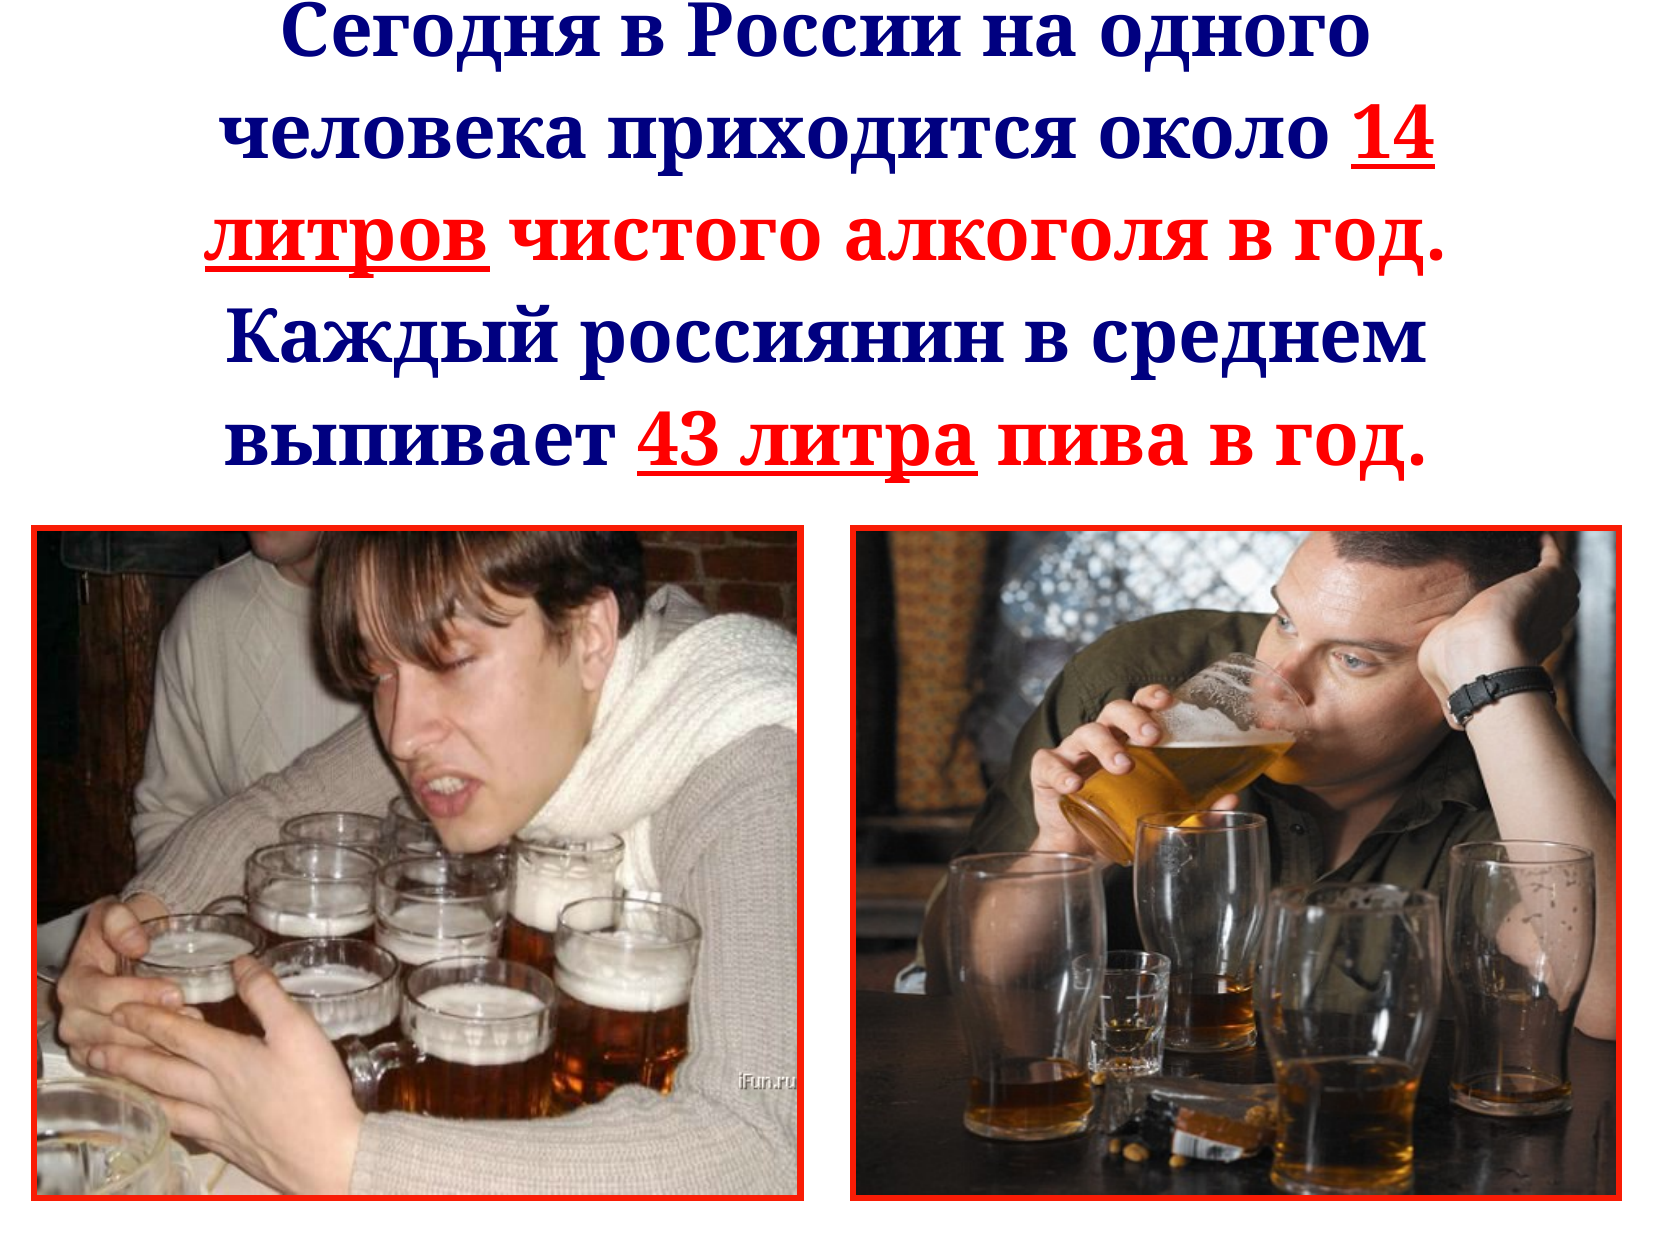

# Сегодня в России на одного человека приходится около 14 литров чистого алкоголя в год. Каждый россиянин в среднем выпивает 43 литра пива в год.